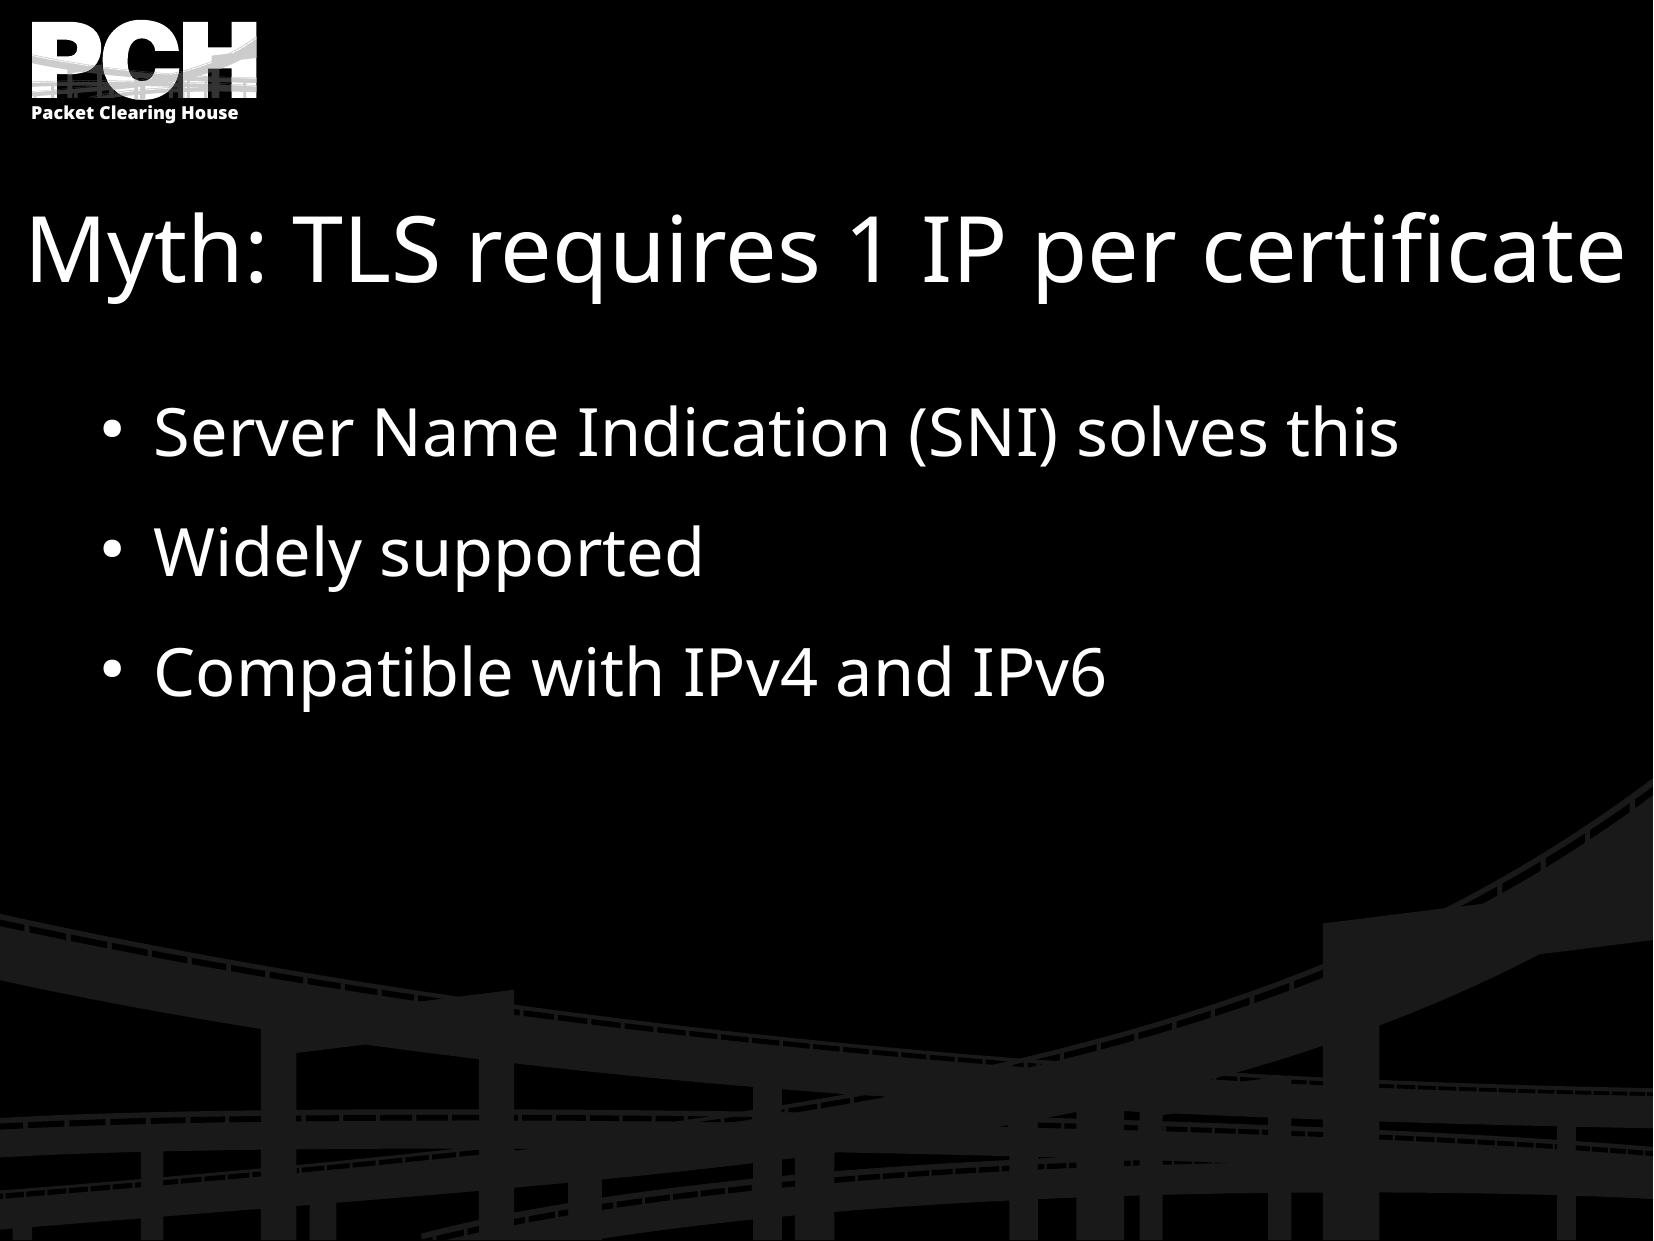

# Myth: TLS requires 1 IP per certificate
Server Name Indication (SNI) solves this
Widely supported
Compatible with IPv4 and IPv6